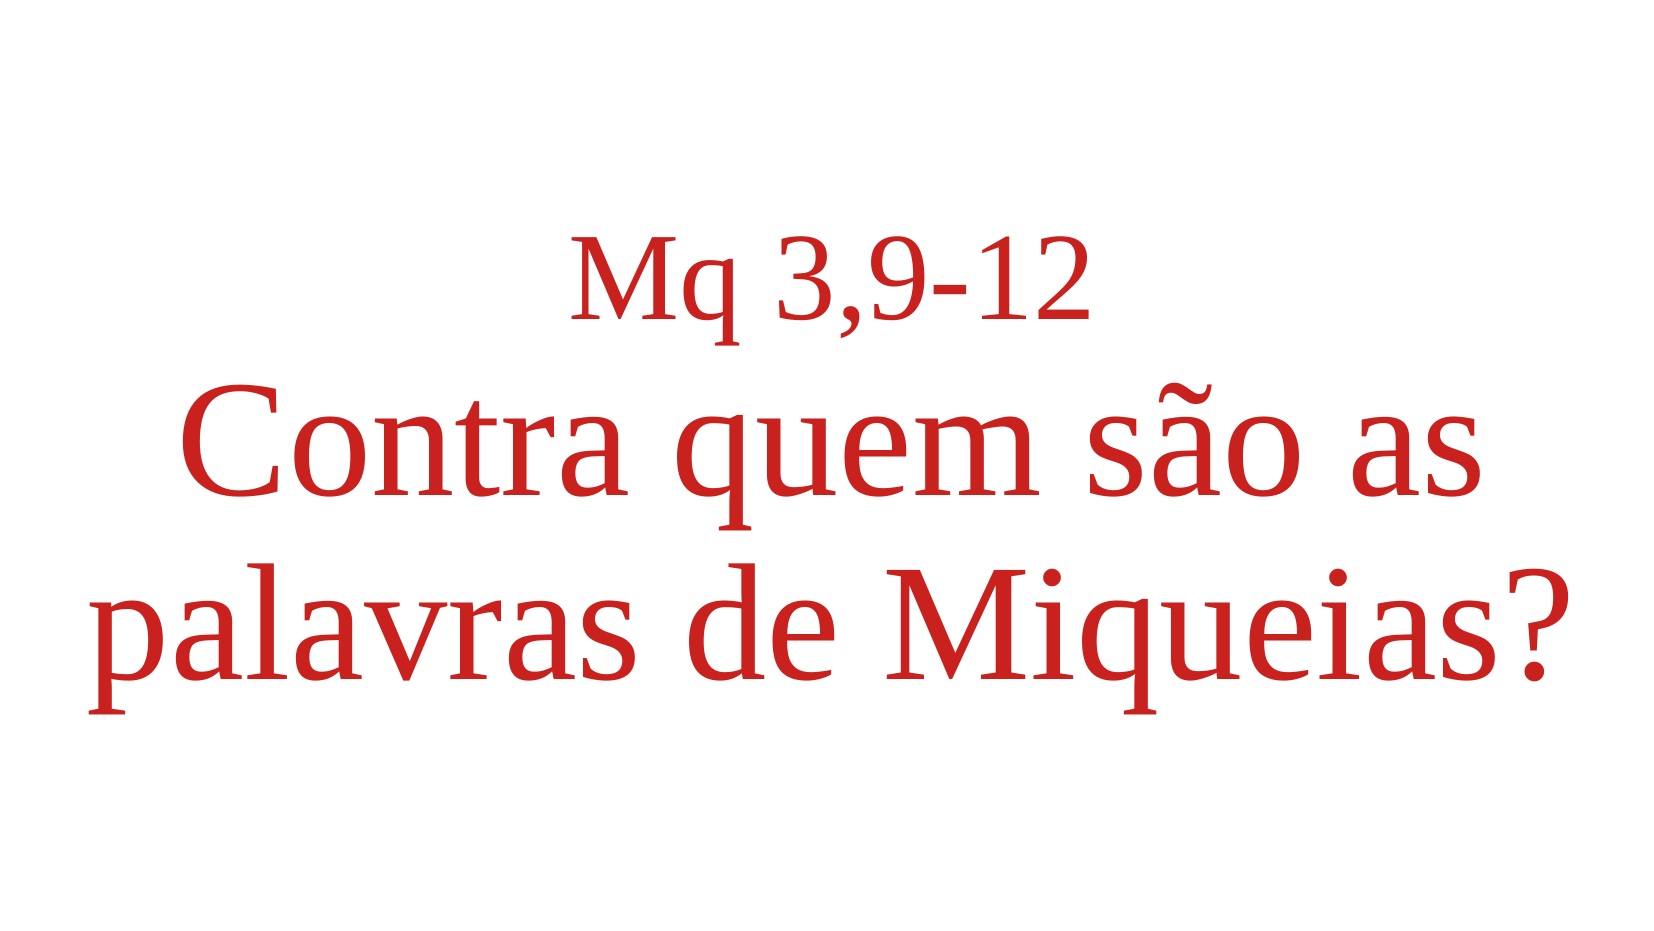

Mq 3,9-12
Contra quem são as palavras de Miqueias?